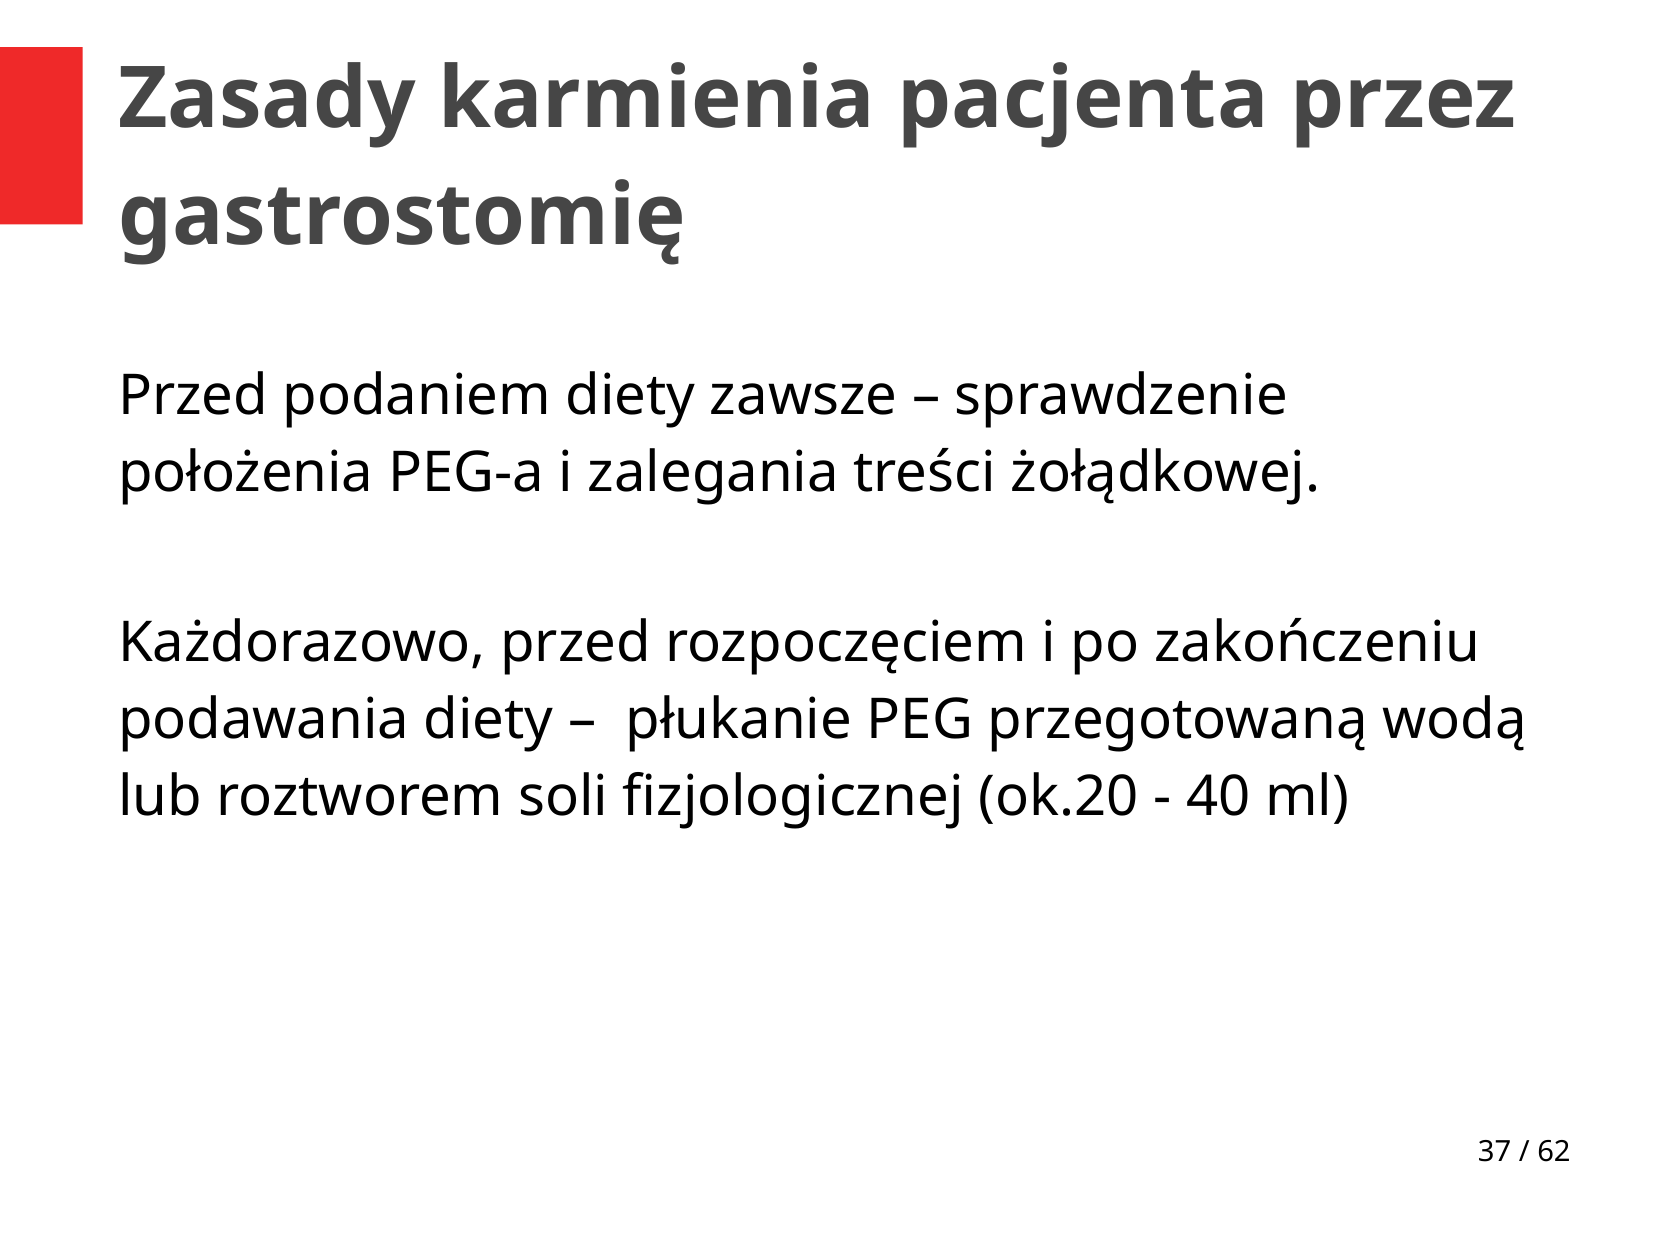

# Zasady karmienia pacjenta przez gastrostomię
Przed podaniem diety zawsze – sprawdzenie położenia PEG-a i zalegania treści żołądkowej.
Każdorazowo, przed rozpoczęciem i po zakończeniu podawania diety – płukanie PEG przegotowaną wodą lub roztworem soli fizjologicznej (ok.20 - 40 ml)
37